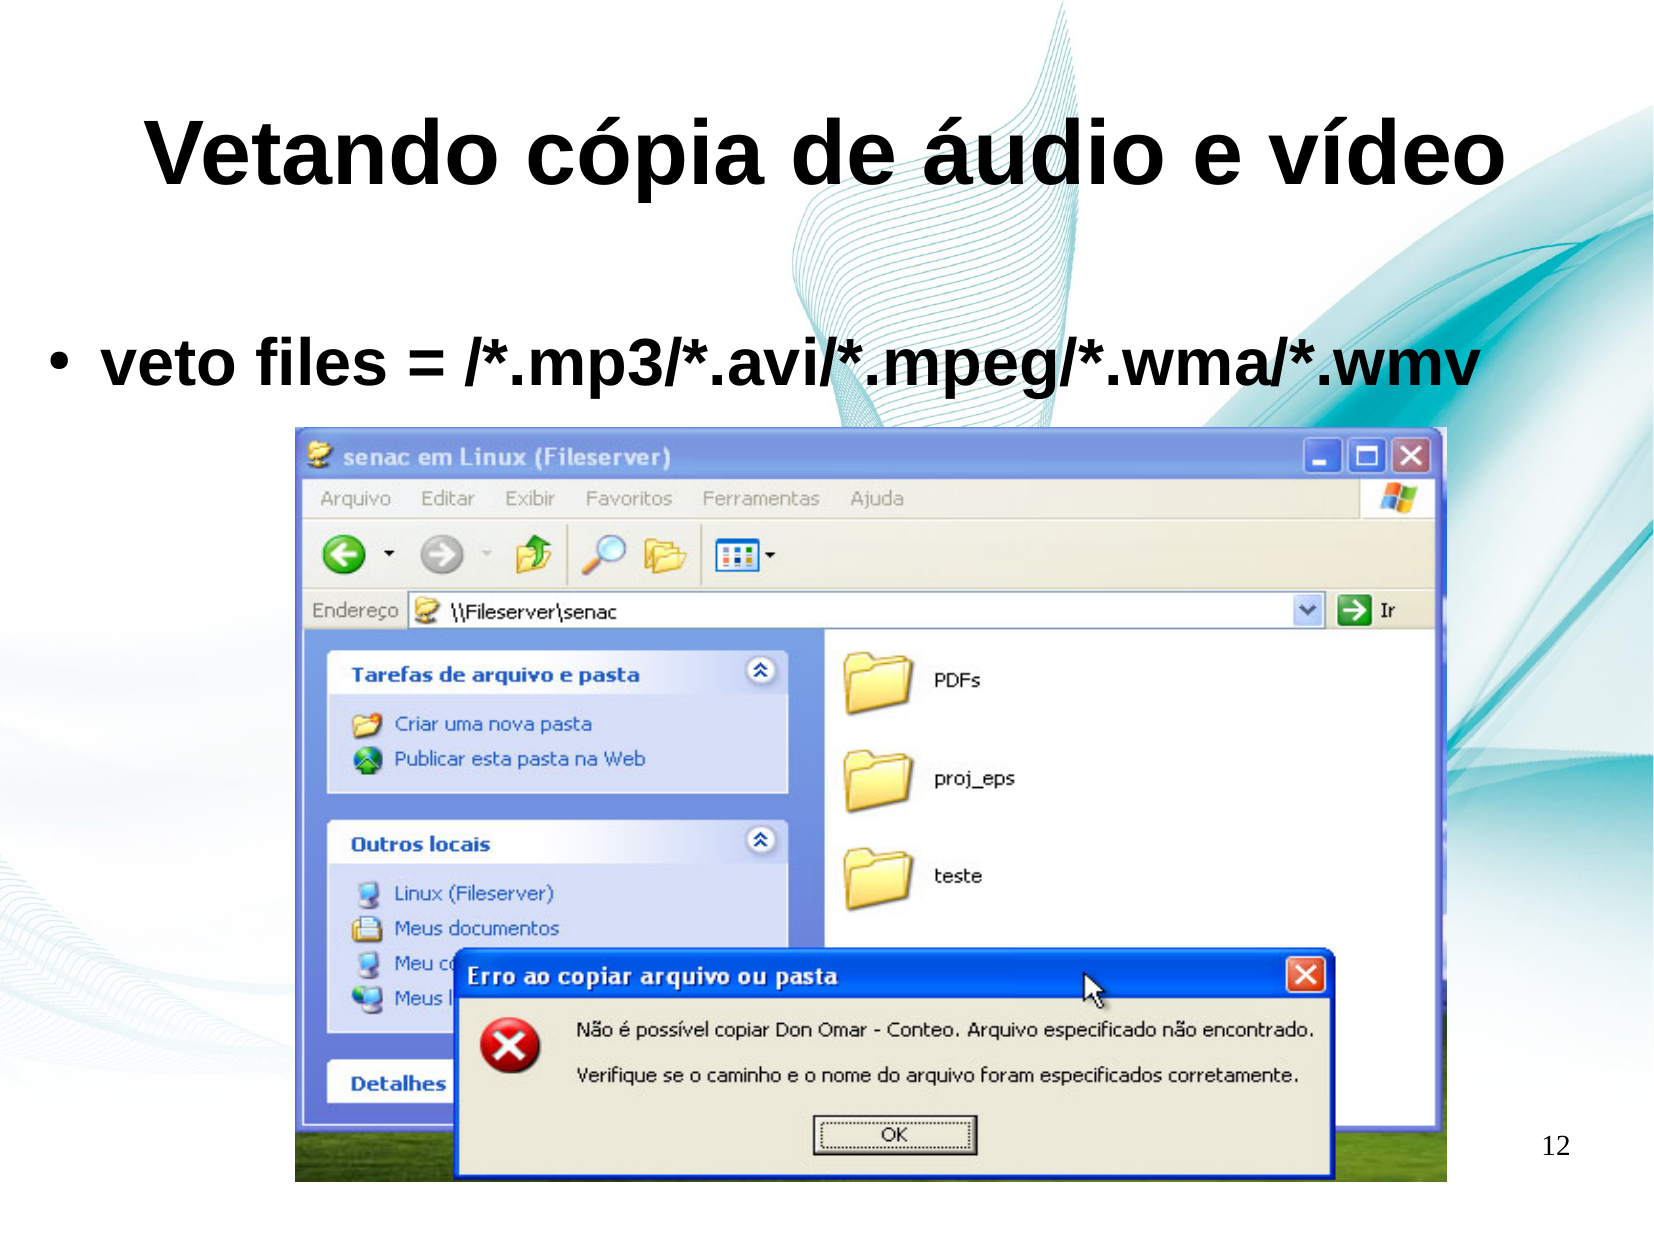

# Vetando cópia de áudio e vídeo
veto files = /*.mp3/*.avi/*.mpeg/*.wma/*.wmv
12